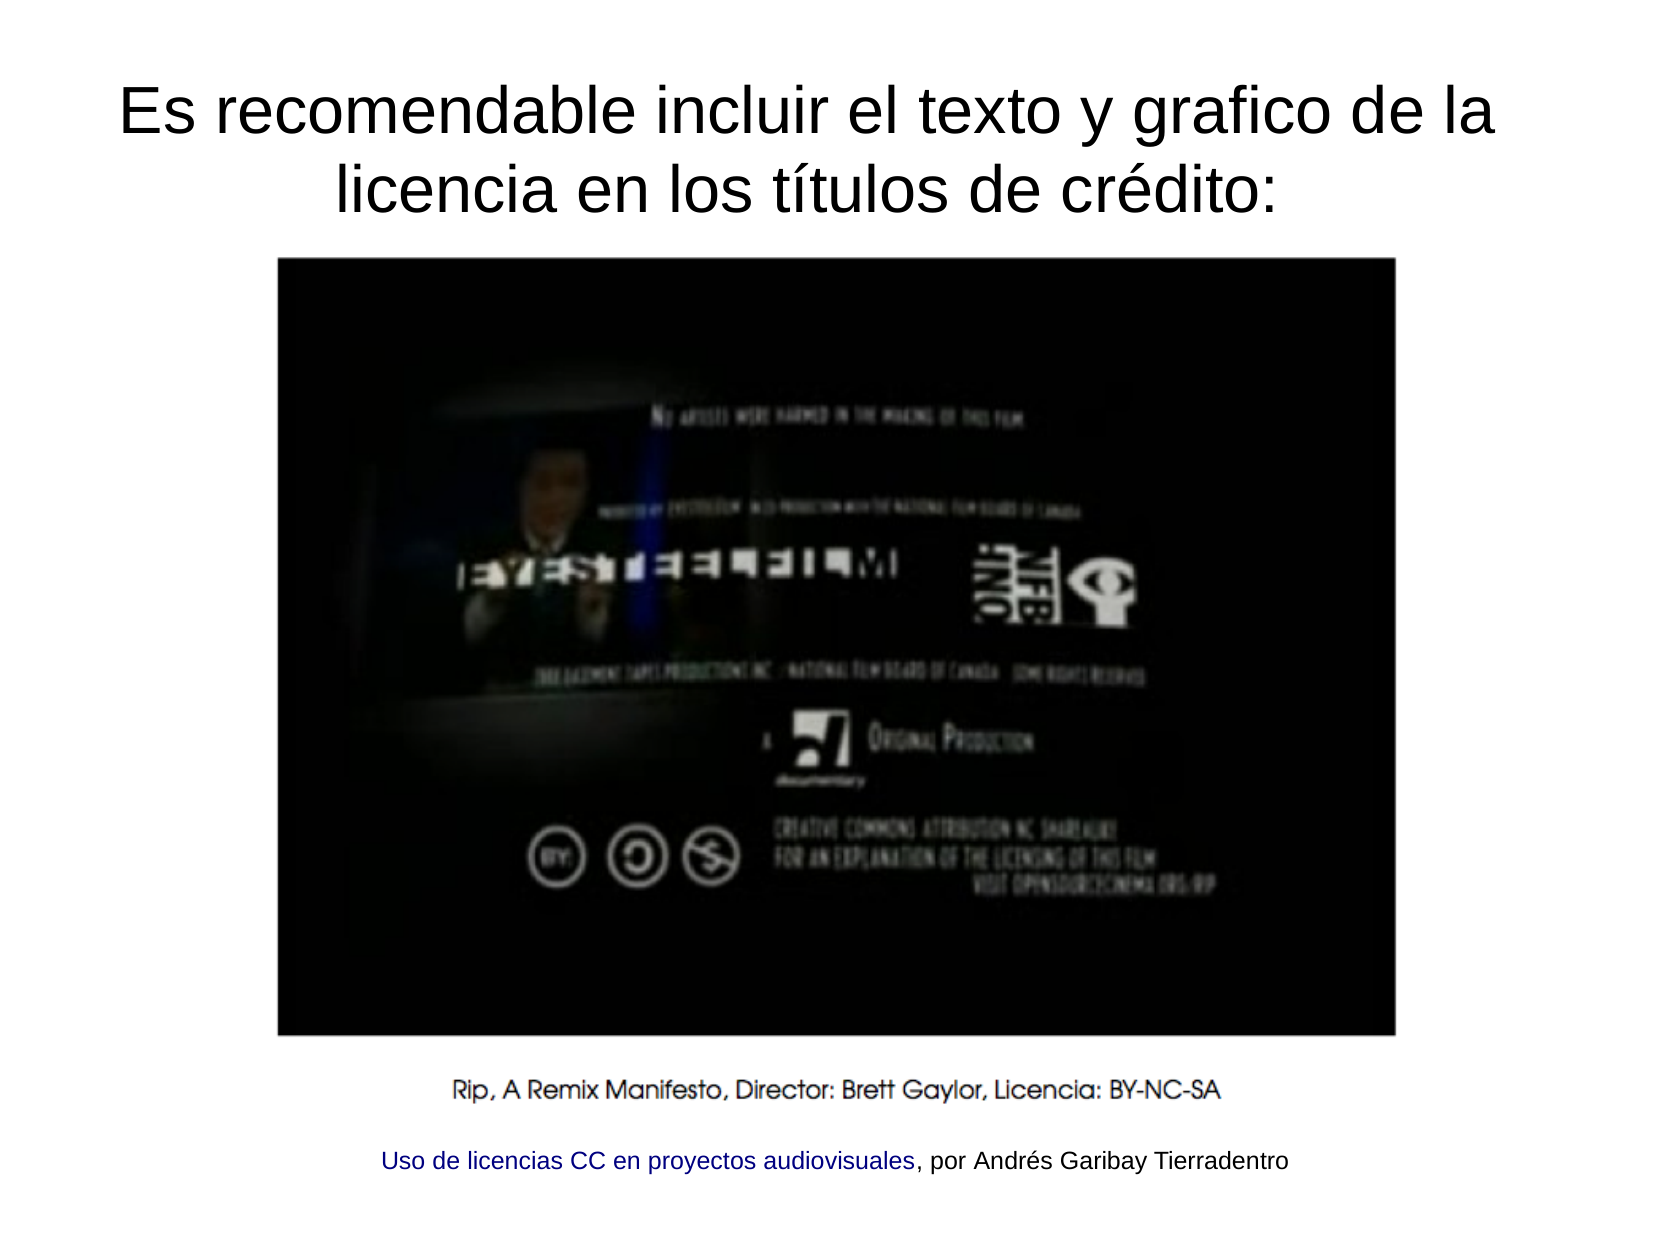

Es recomendable incluir el texto y grafico de la licencia en los títulos de crédito:
Uso de licencias CC en proyectos audiovisuales, por Andrés Garibay Tierradentro